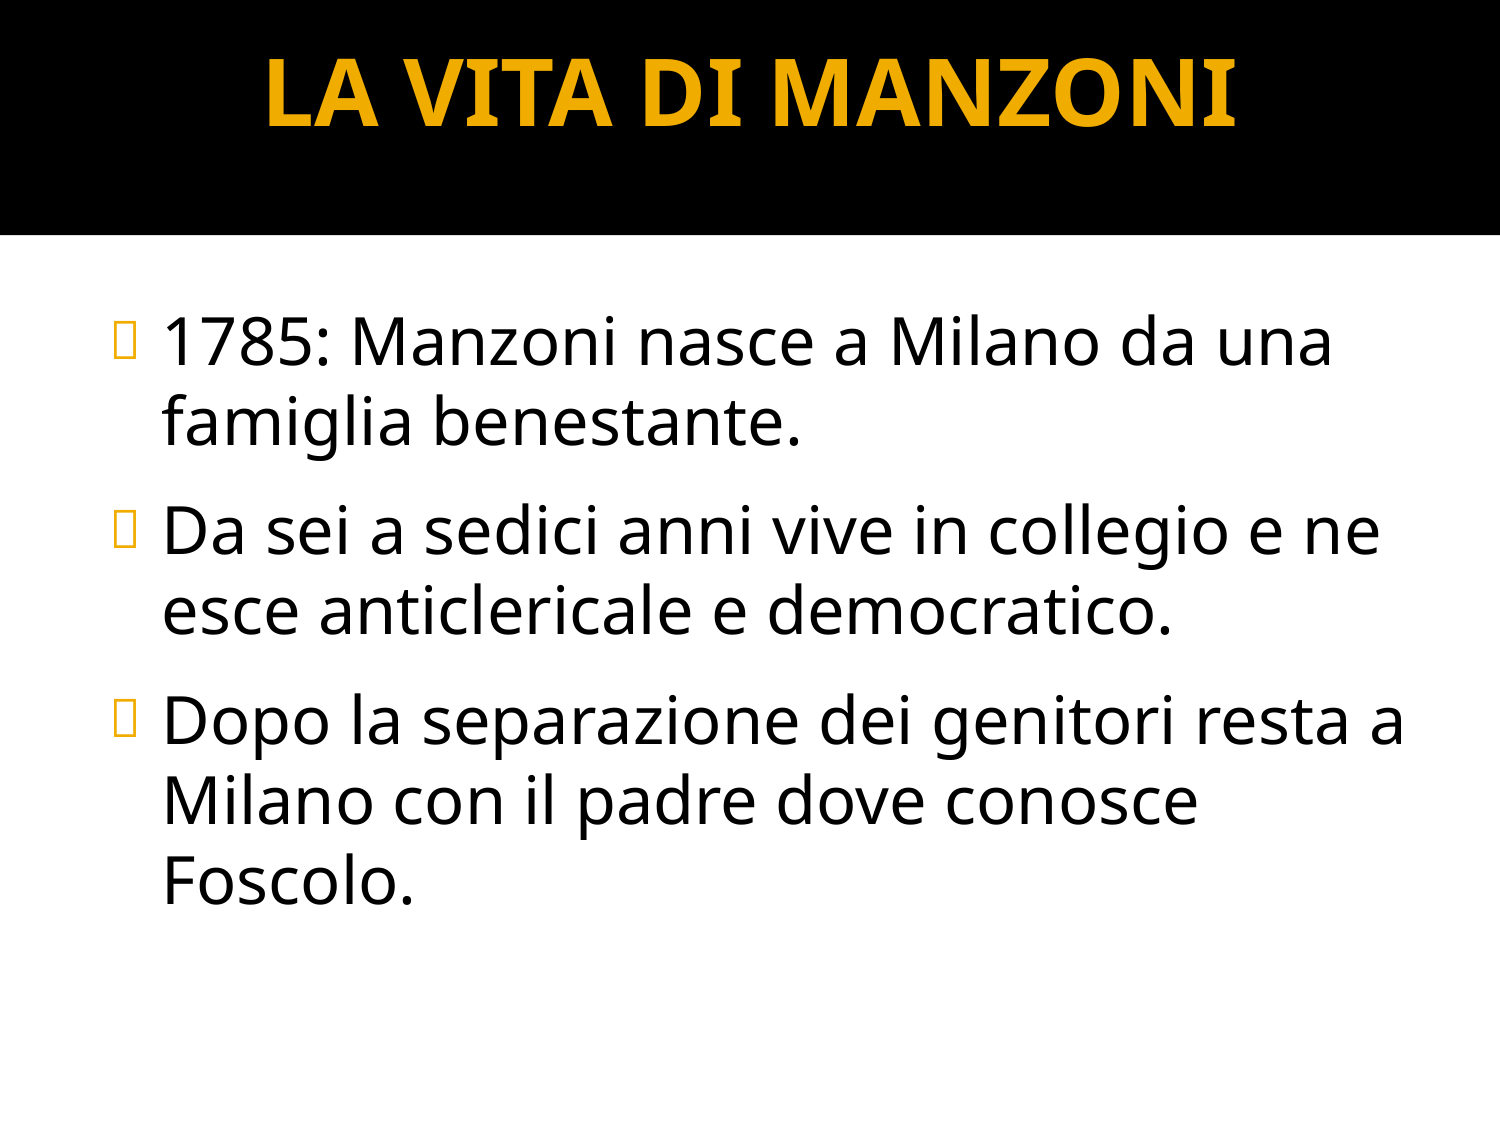

# LA VITA DI MANZONI
1785: Manzoni nasce a Milano da una famiglia benestante.
Da sei a sedici anni vive in collegio e ne esce anticlericale e democratico.
Dopo la separazione dei genitori resta a Milano con il padre dove conosce Foscolo.